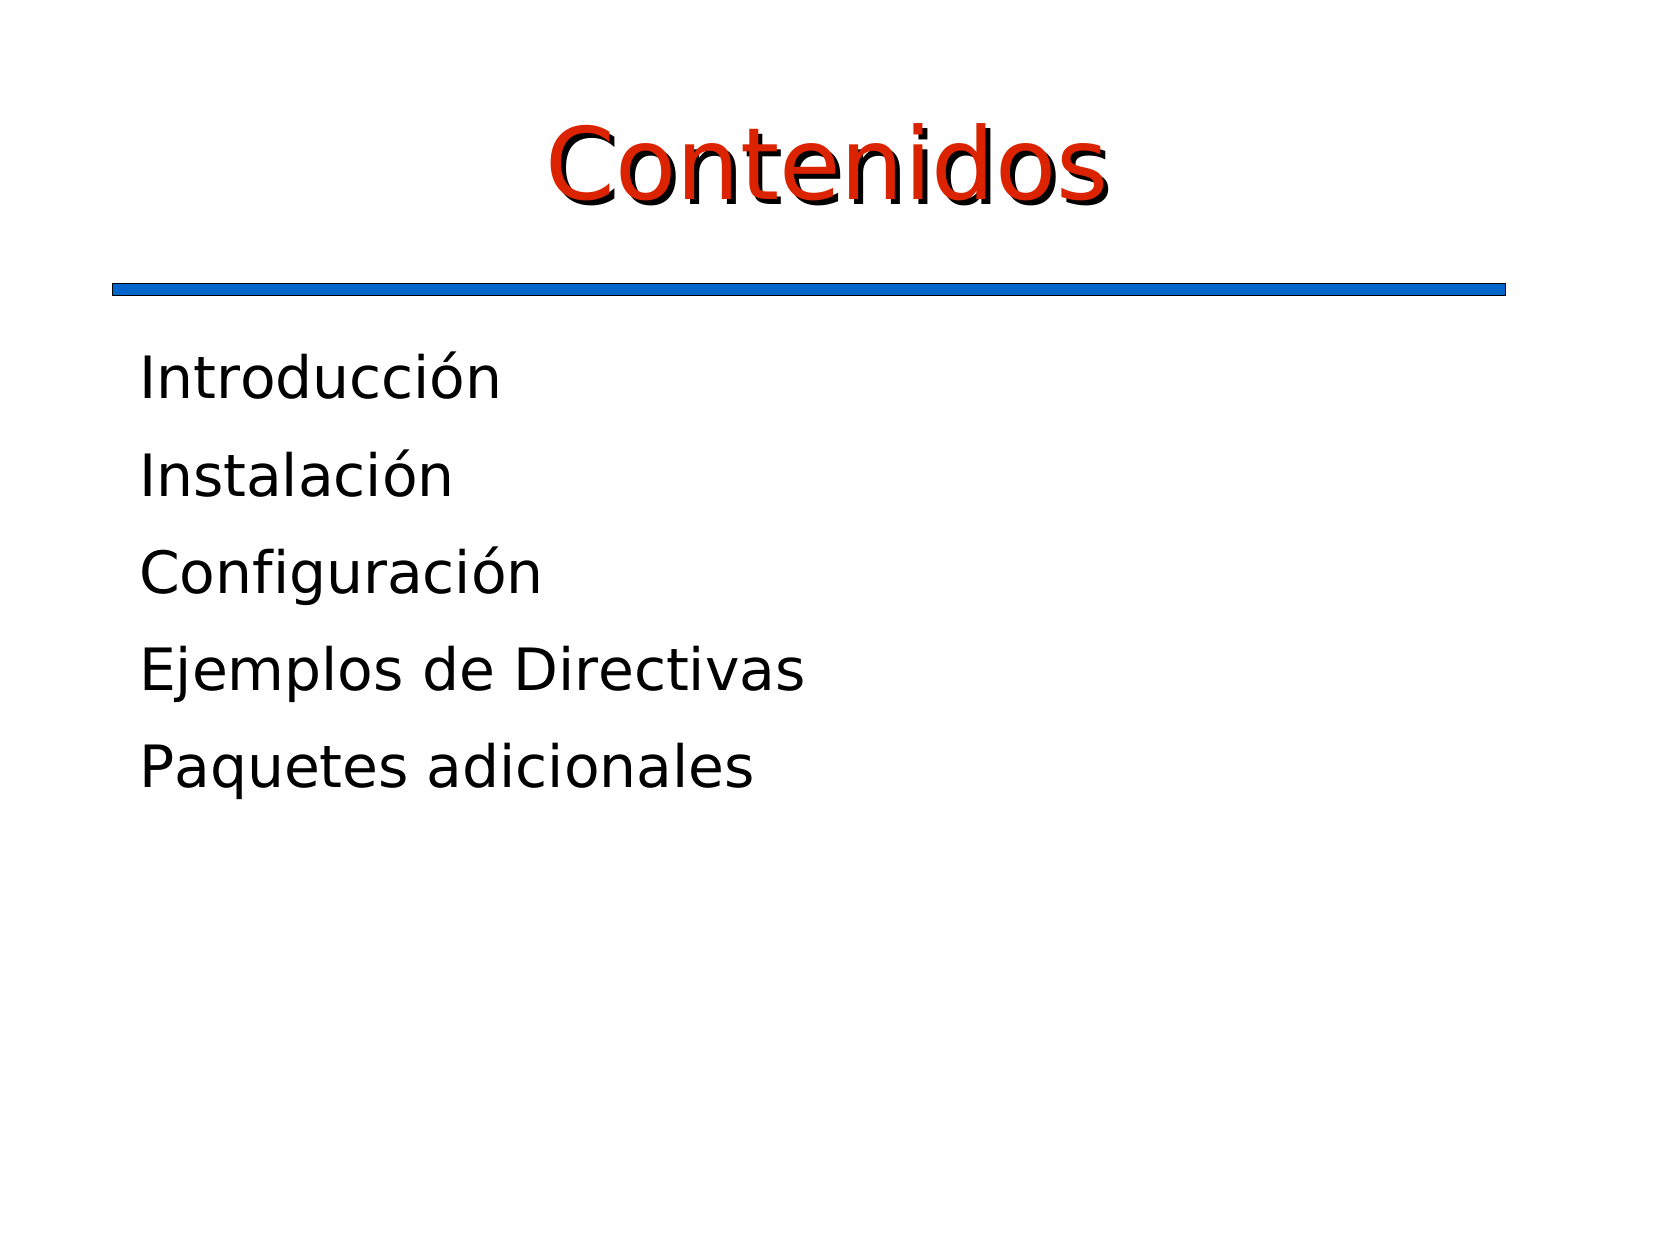

# Contenidos
Introducción
Instalación
Configuración
Ejemplos de Directivas
Paquetes adicionales